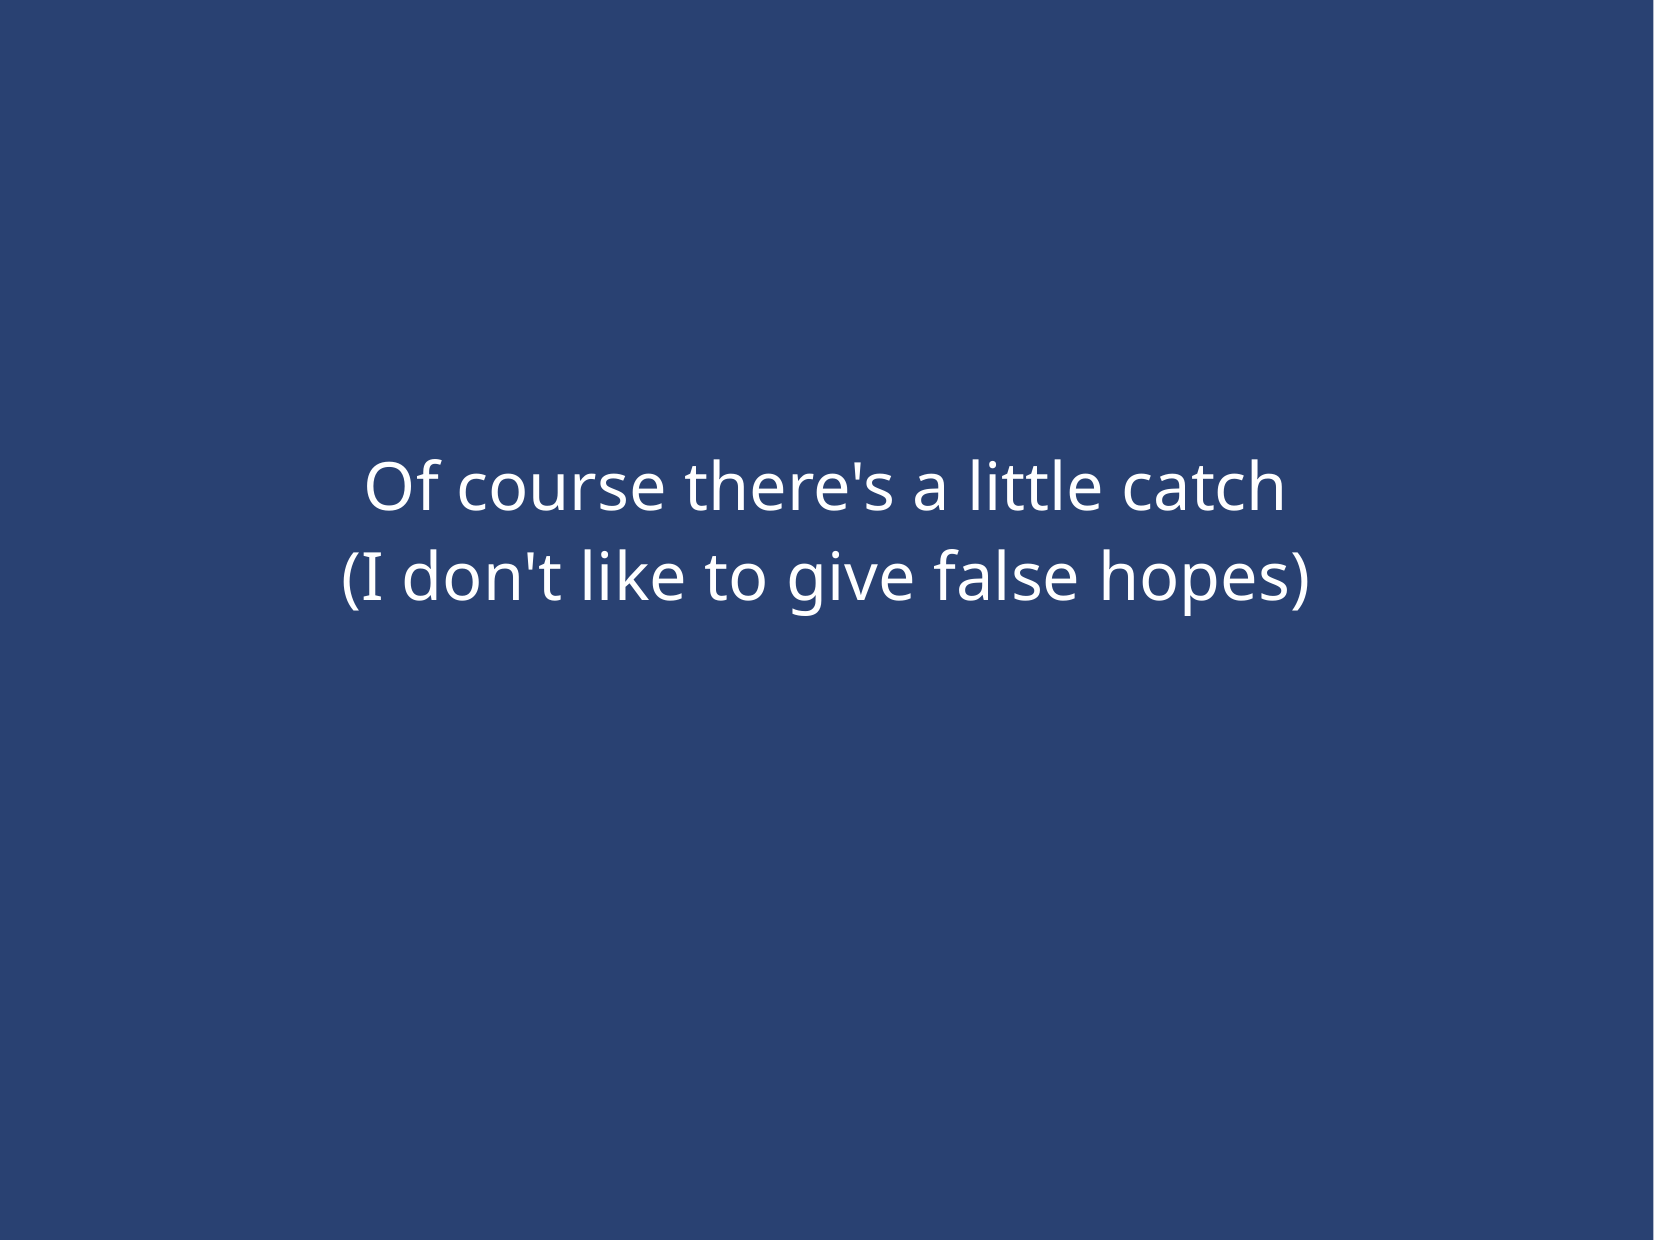

# Of course there's a little catch
(I don't like to give false hopes)